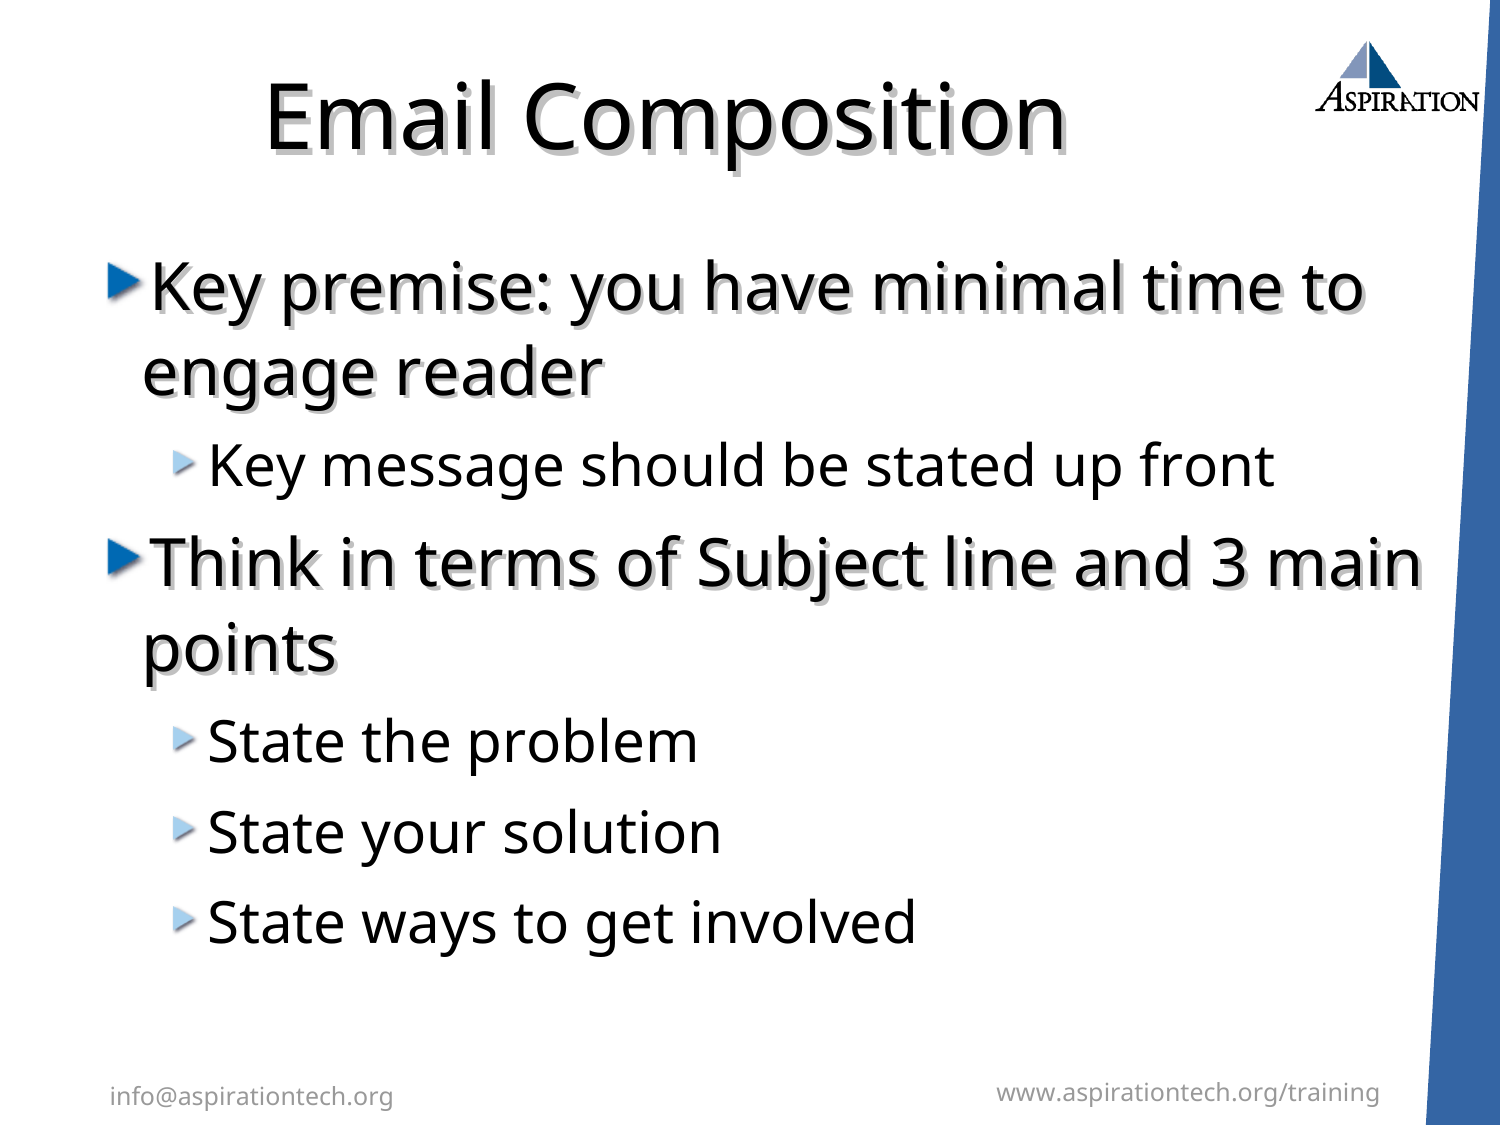

# Email Composition
Key premise: you have minimal time to engage reader
Key message should be stated up front
Think in terms of Subject line and 3 main points
State the problem
State your solution
State ways to get involved